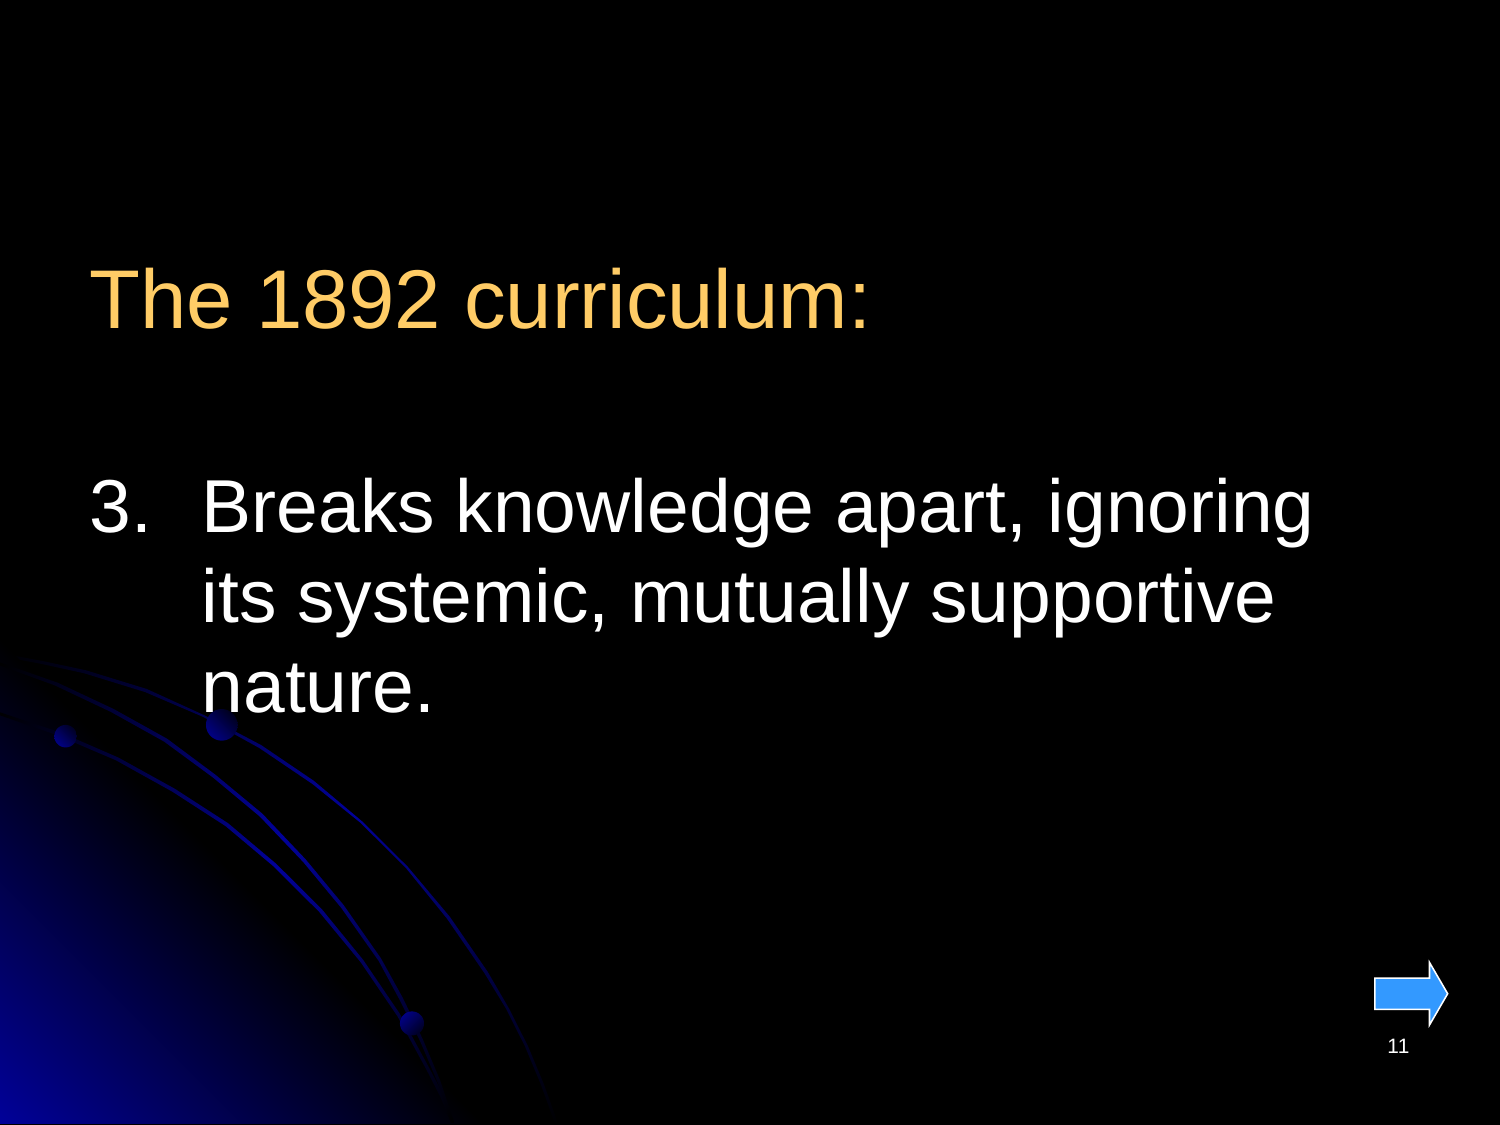

The 1892 curriculum:
3.	Breaks knowledge apart, ignoring its systemic, mutually supportive nature.
11